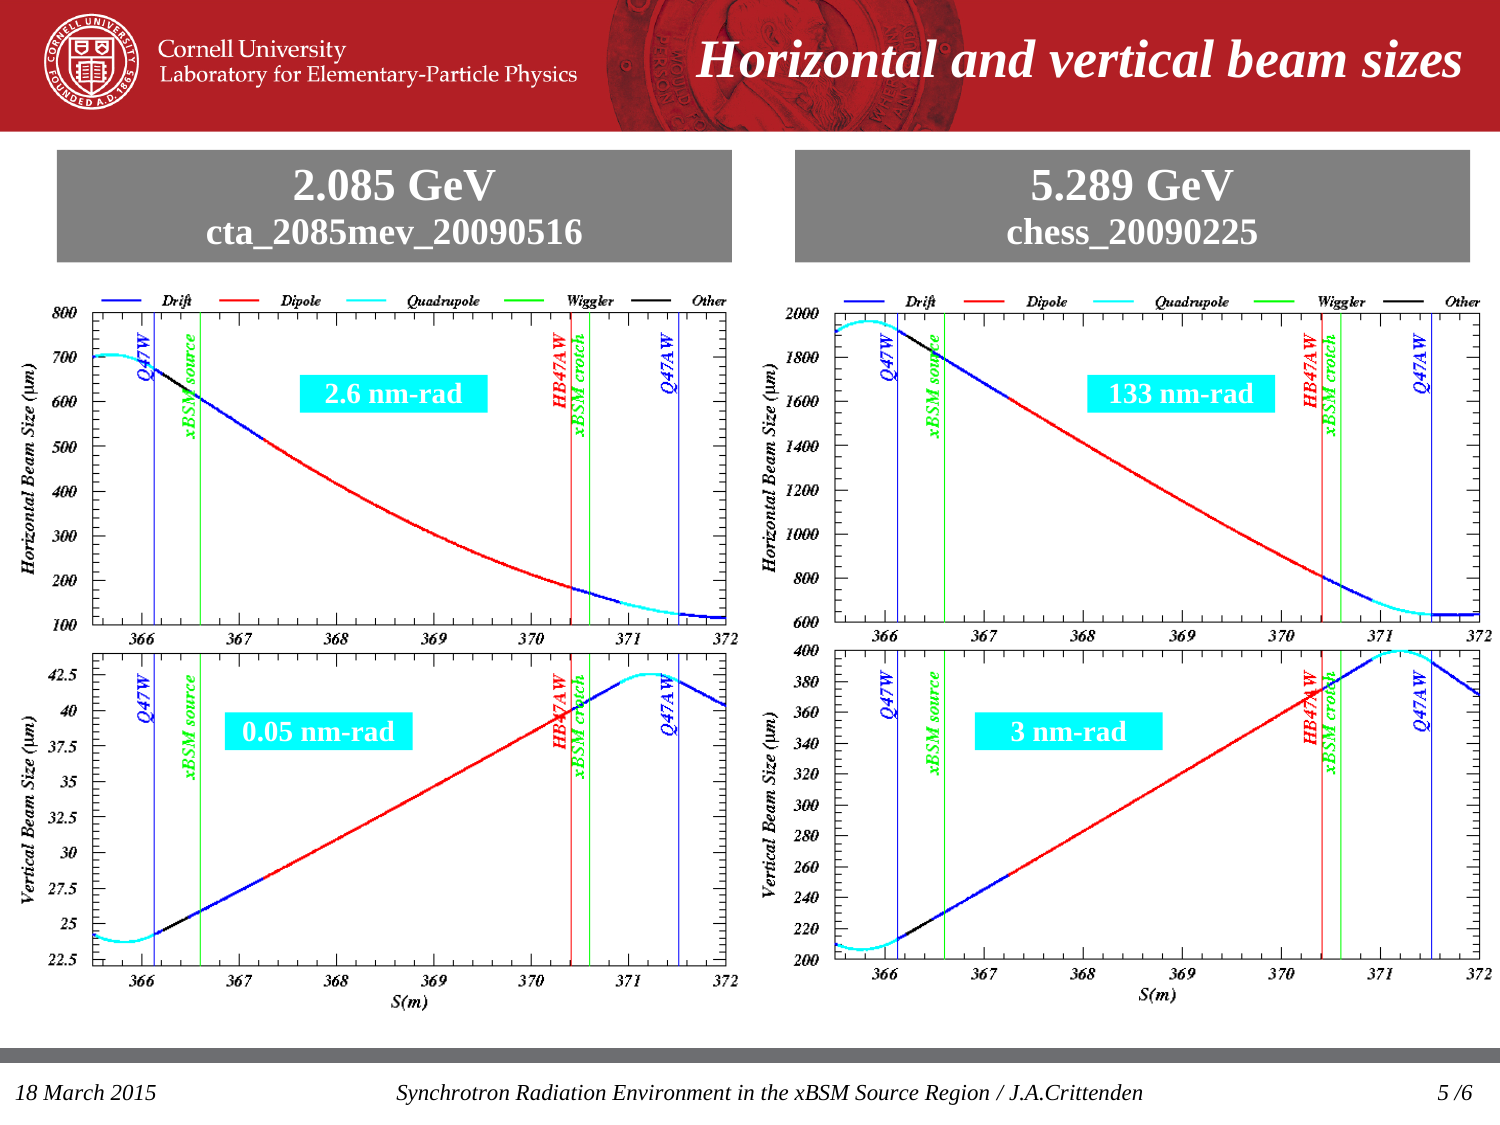

# Horizontal and vertical beam sizes
2.085 GeV
cta_2085mev_20090516
5.289 GeV
chess_20090225
2.6 nm-rad
133 nm-rad
0.05 nm-rad
3 nm-rad